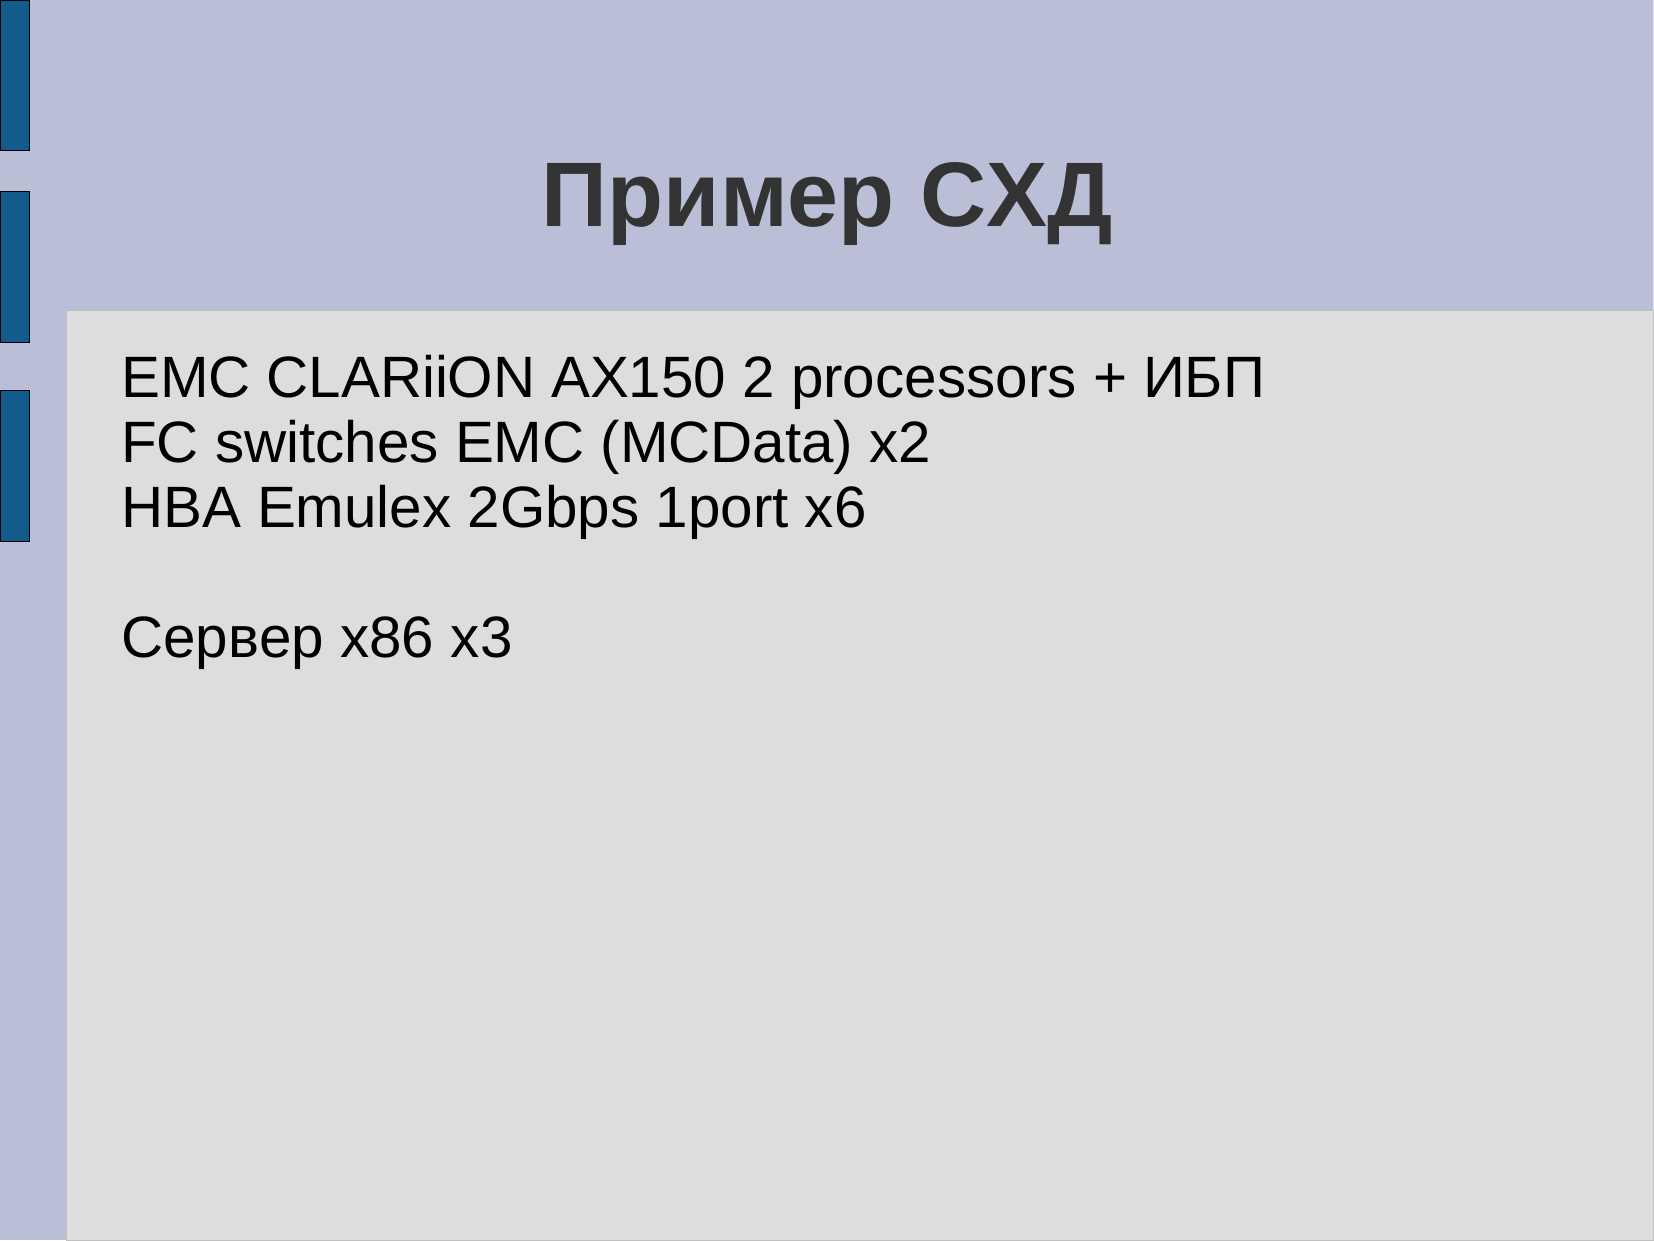

# Пример СХД
EMC CLARiiON AX150 2 processors + ИБП
FC switches EMC (MCData) x2
HBA Emulex 2Gbps 1port x6
Сервер x86 x3